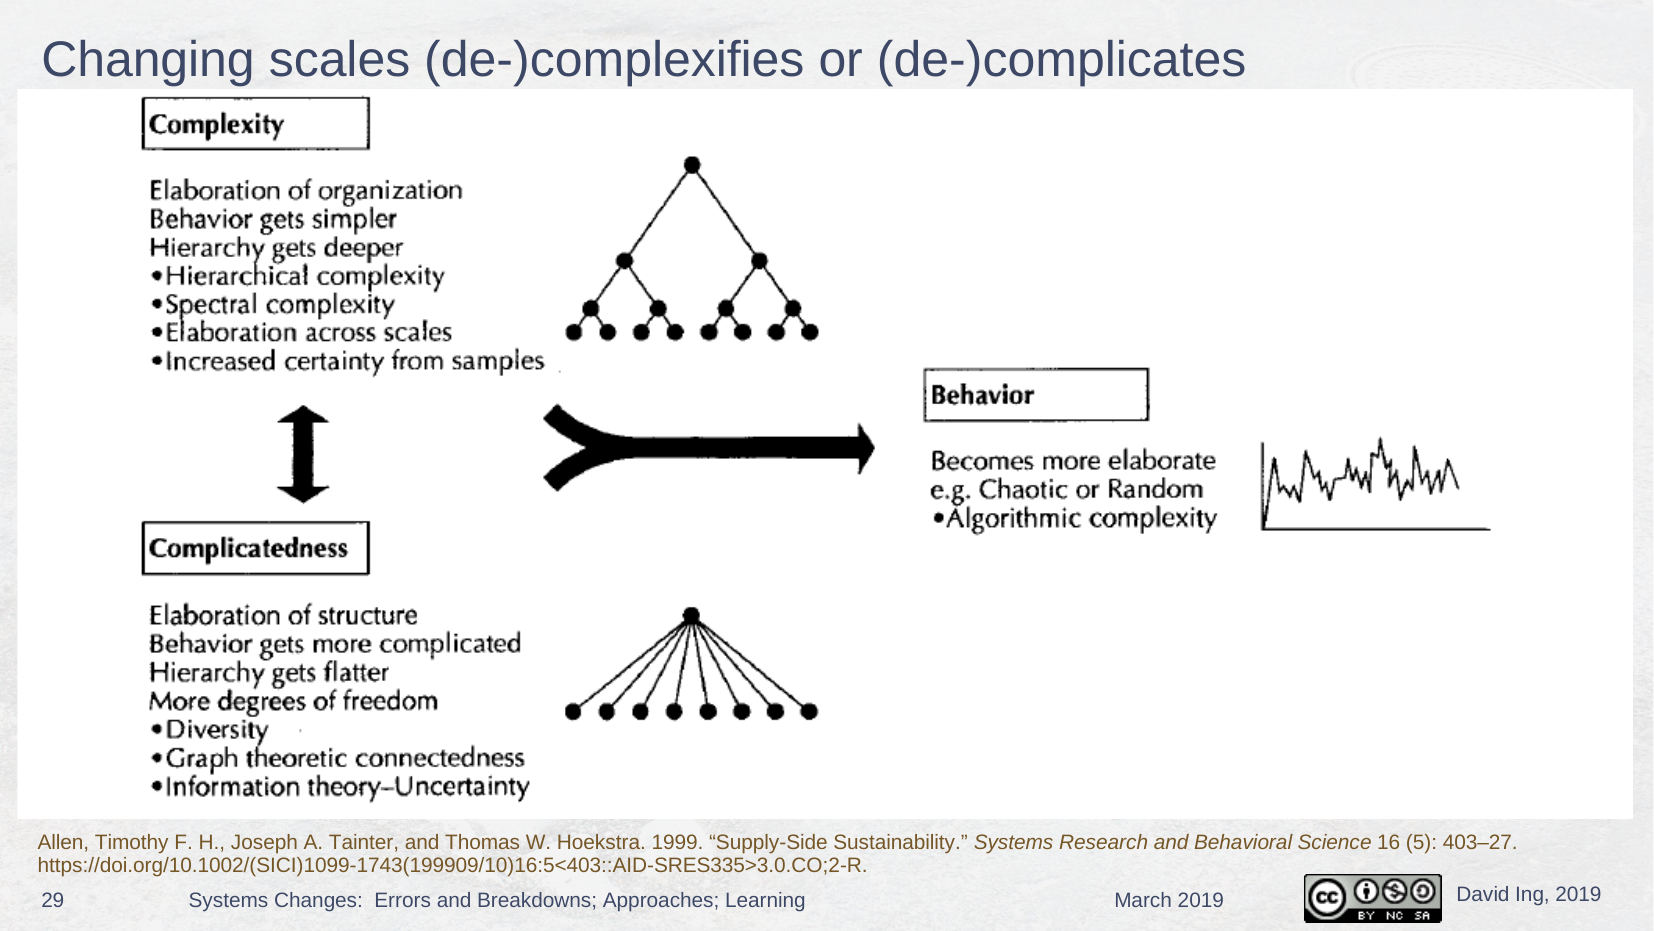

# Changing scales (de-)complexifies or (de-)complicates
Allen, Timothy F. H., Joseph A. Tainter, and Thomas W. Hoekstra. 1999. “Supply-Side Sustainability.” Systems Research and Behavioral Science 16 (5): 403–27. https://doi.org/10.1002/(SICI)1099-1743(199909/10)16:5<403::AID-SRES335>3.0.CO;2-R.
Systems Changes: Errors and Breakdowns; Approaches; Learning
March 2019